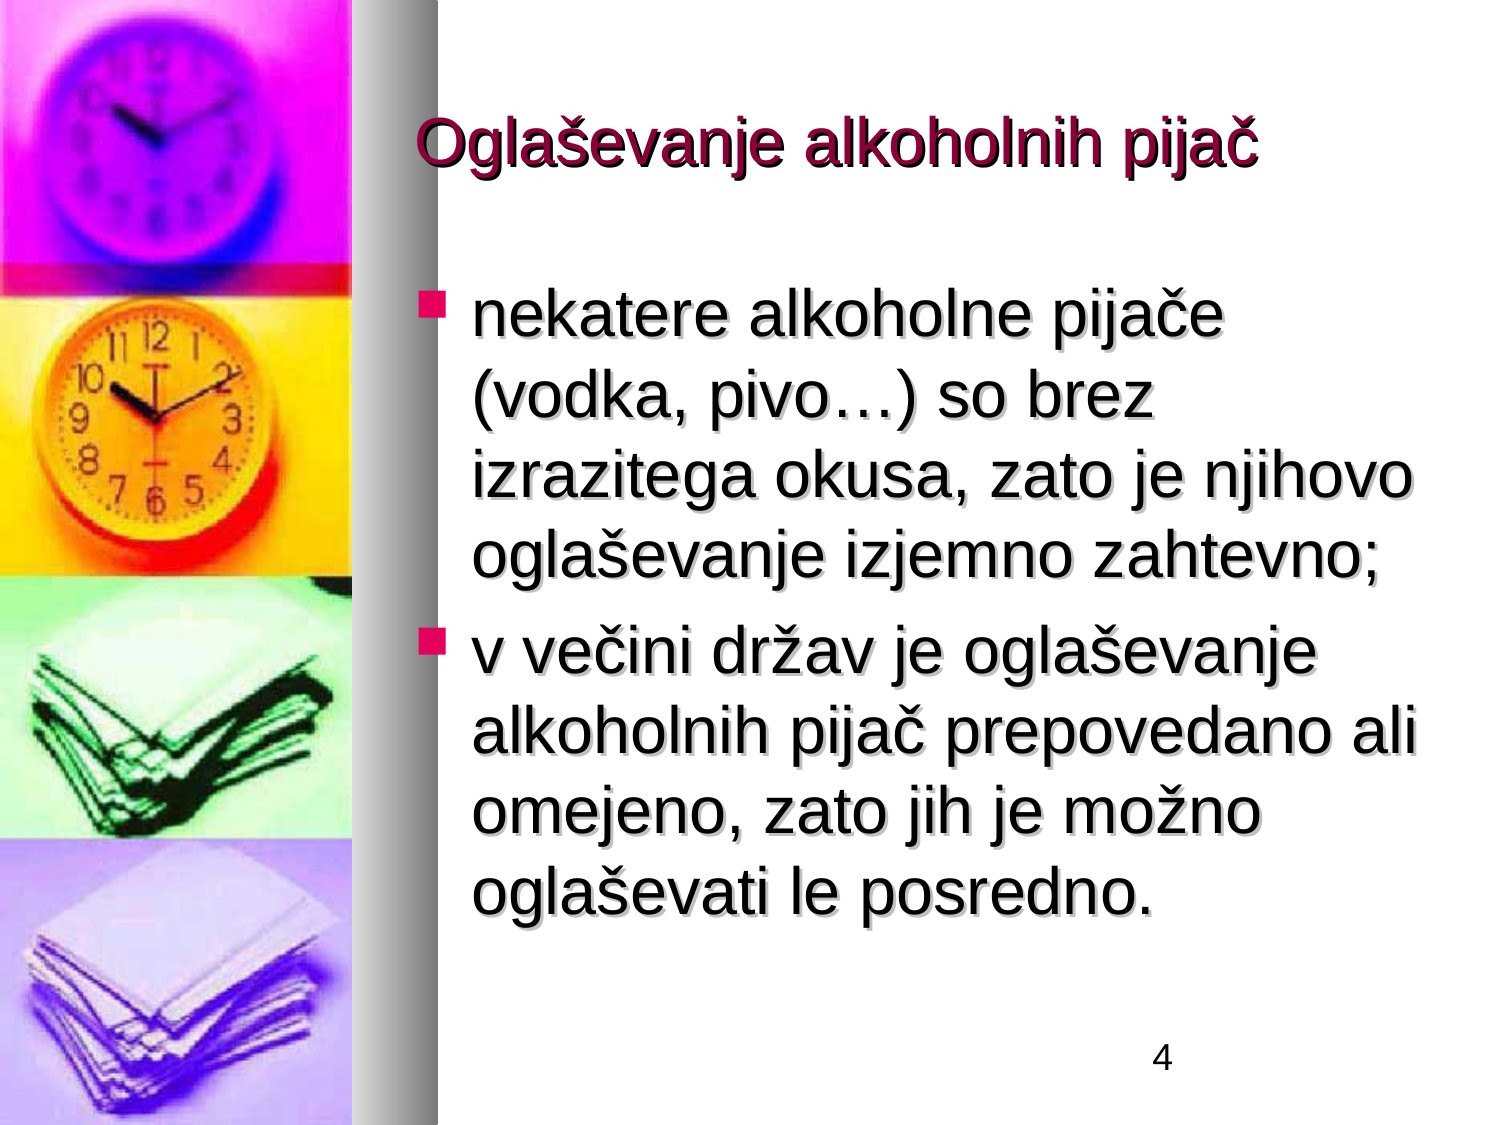

# Oglaševanje alkoholnih pijač
nekatere alkoholne pijače (vodka, pivo…) so brez izrazitega okusa, zato je njihovo oglaševanje izjemno zahtevno;
v večini držav je oglaševanje alkoholnih pijač prepovedano ali omejeno, zato jih je možno oglaševati le posredno.
4